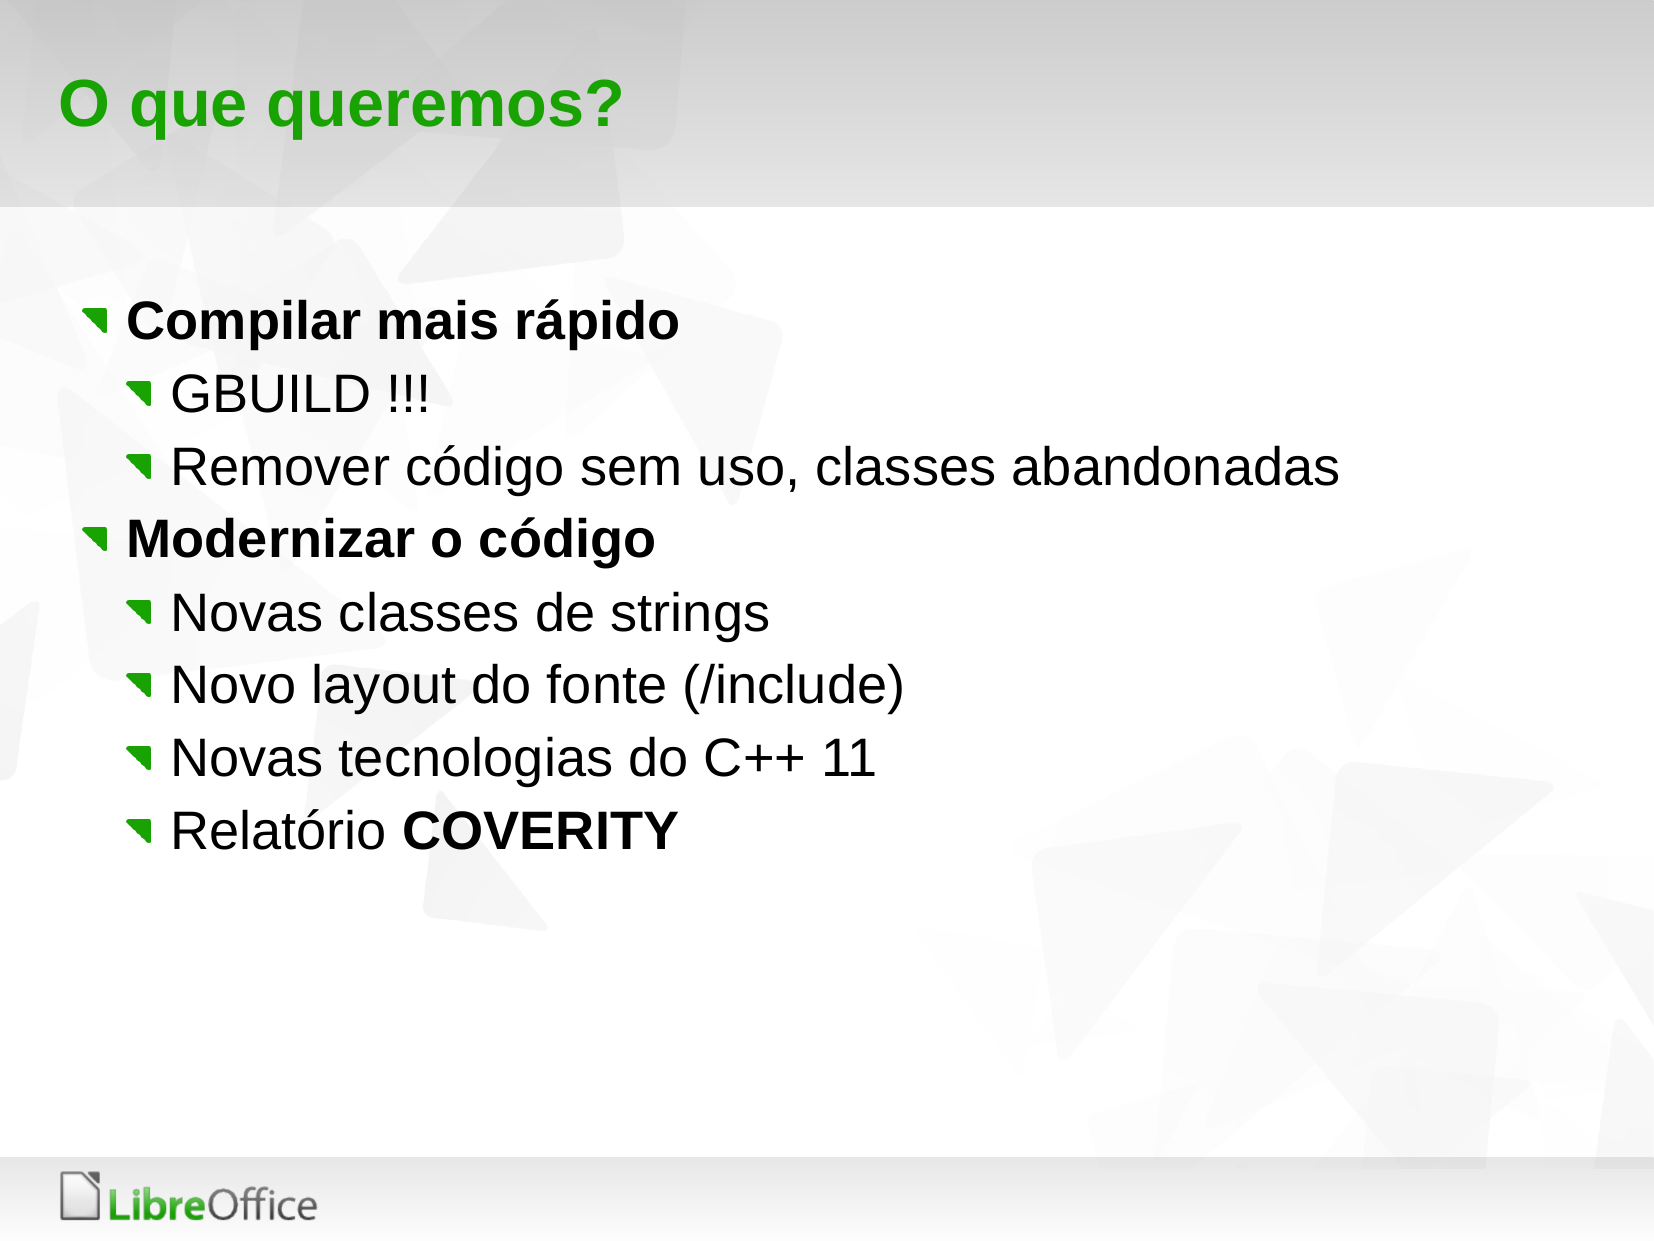

# O que queremos?
Compilar mais rápido
GBUILD !!!
Remover código sem uso, classes abandonadas
Modernizar o código
Novas classes de strings
Novo layout do fonte (/include)
Novas tecnologias do C++ 11
Relatório COVERITY